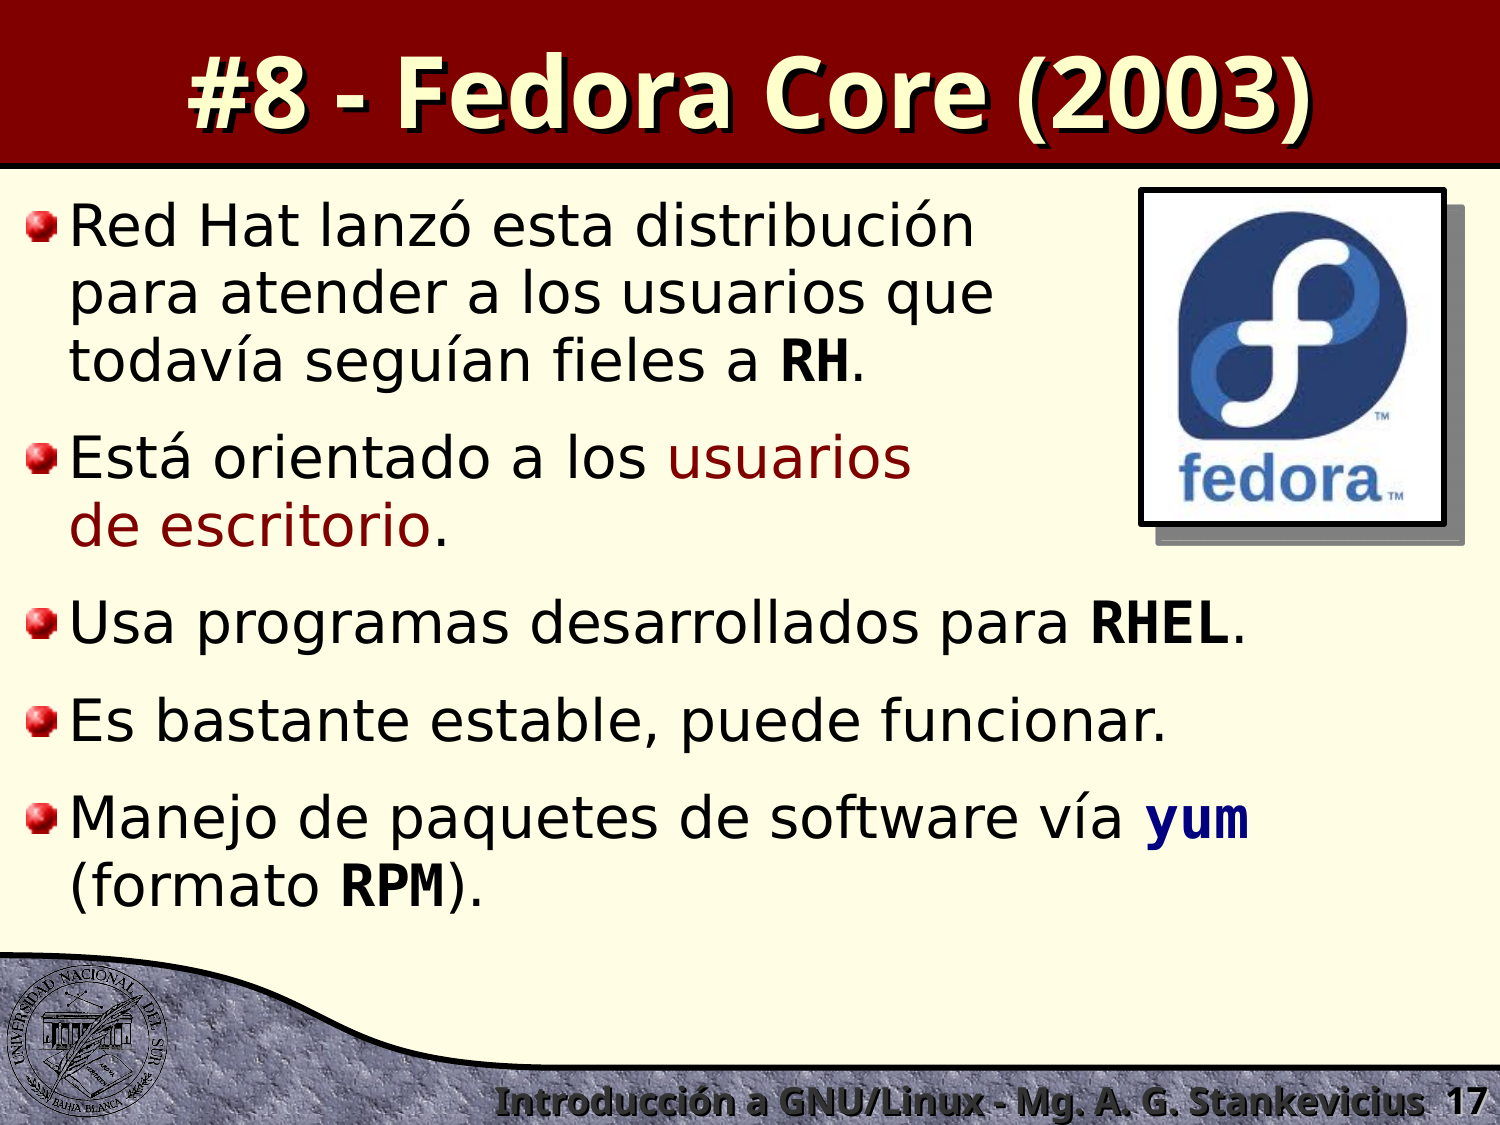

# #8 - Fedora Core (2003)
Red Hat lanzó esta distribución
para atender a los usuarios que
todavía seguían fieles a RH.
Está orientado a los usuarios
de escritorio.
Usa programas desarrollados para RHEL.
Es bastante estable, puede funcionar.
Manejo de paquetes de software vía yum (formato RPM).
17